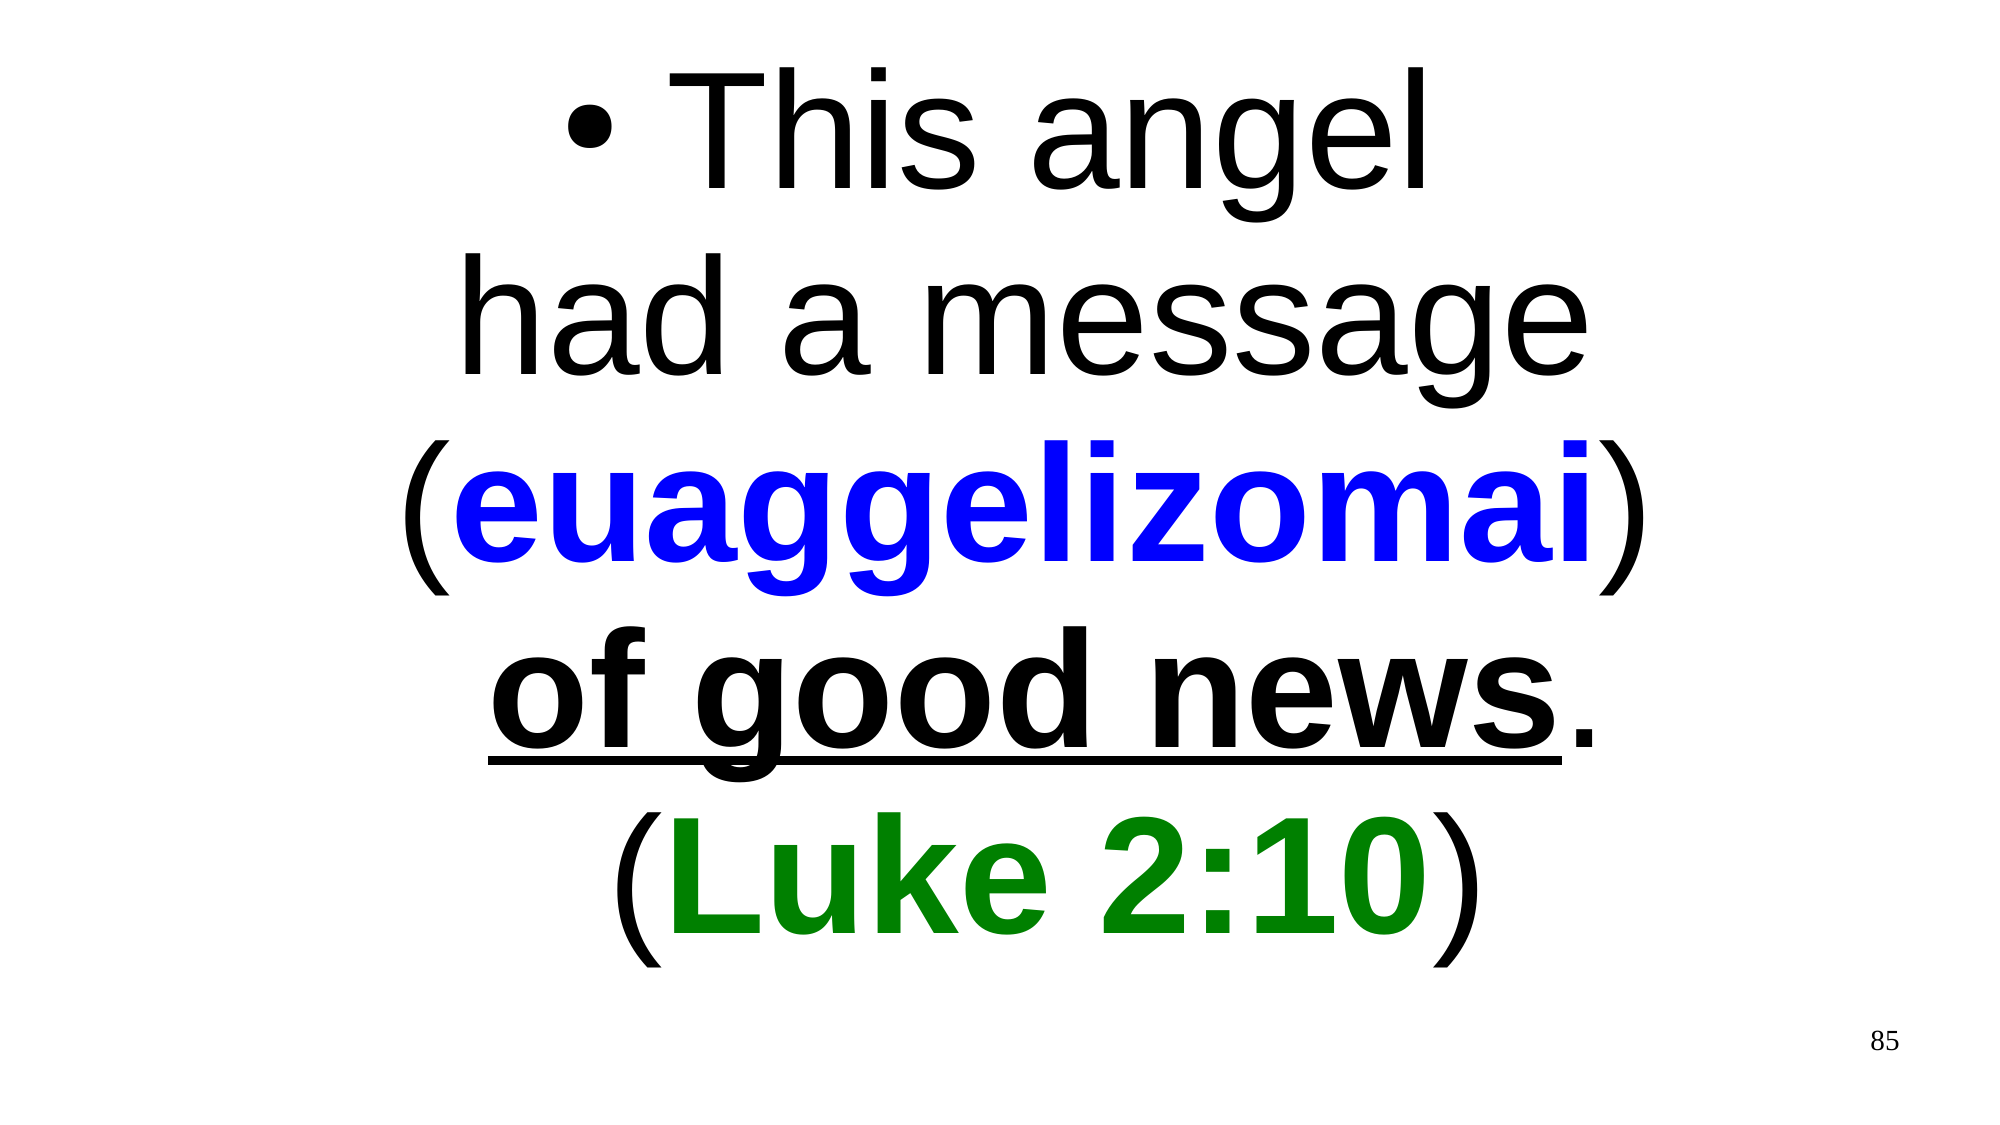

# This angel had a message (euaggelizomai) of good news. (Luke 2:10)
85